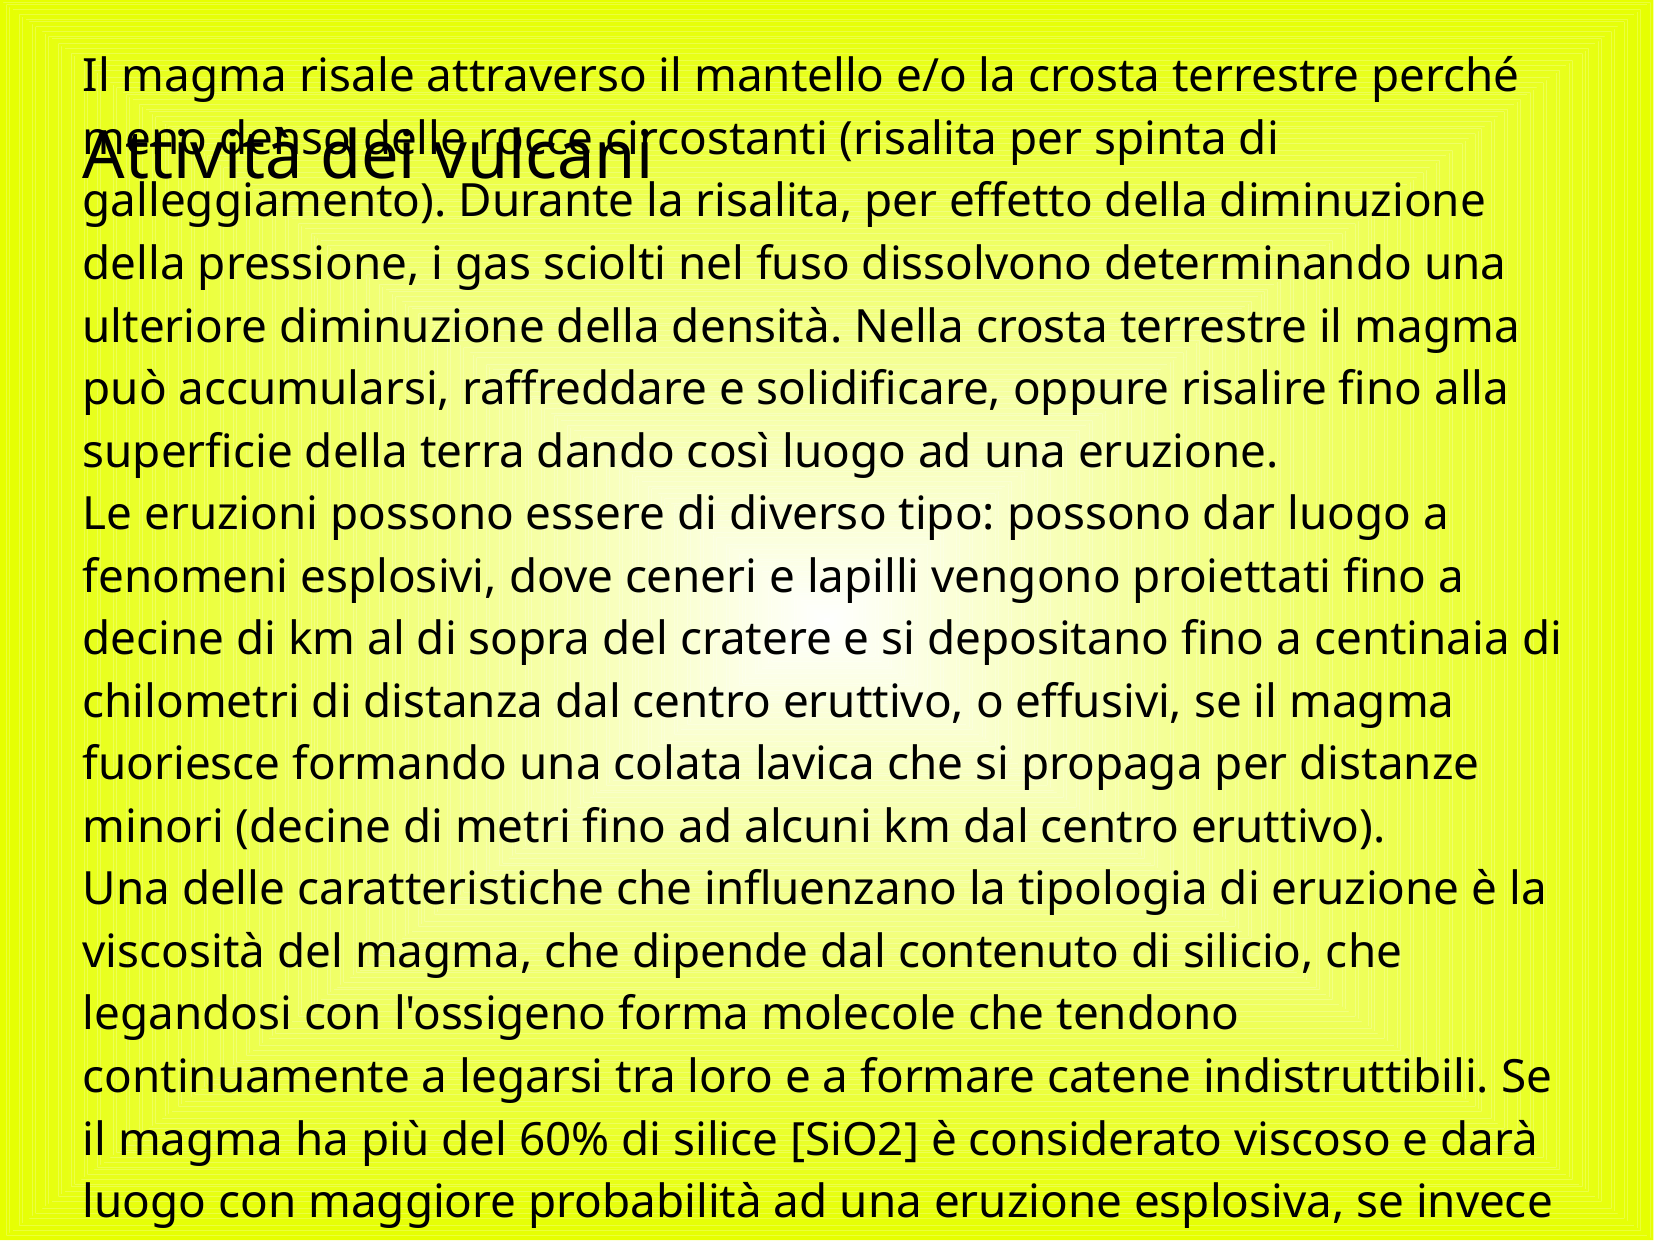

Il magma risale attraverso il mantello e/o la crosta terrestre perché meno denso delle rocce circostanti (risalita per spinta di galleggiamento). Durante la risalita, per effetto della diminuzione della pressione, i gas sciolti nel fuso dissolvono determinando una ulteriore diminuzione della densità. Nella crosta terrestre il magma può accumularsi, raffreddare e solidificare, oppure risalire fino alla superficie della terra dando così luogo ad una eruzione.
Le eruzioni possono essere di diverso tipo: possono dar luogo a fenomeni esplosivi, dove ceneri e lapilli vengono proiettati fino a decine di km al di sopra del cratere e si depositano fino a centinaia di chilometri di distanza dal centro eruttivo, o effusivi, se il magma fuoriesce formando una colata lavica che si propaga per distanze minori (decine di metri fino ad alcuni km dal centro eruttivo).
Una delle caratteristiche che influenzano la tipologia di eruzione è la viscosità del magma, che dipende dal contenuto di silicio, che legandosi con l'ossigeno forma molecole che tendono continuamente a legarsi tra loro e a formare catene indistruttibili. Se il magma ha più del 60% di silice [SiO2] è considerato viscoso e darà luogo con maggiore probabilità ad una eruzione esplosiva, se invece il magma ha meno del 50% di silice verrà probabilmente eruttato con dinamica effusiva ed emesso sotto forma di colate laviche.
# Attività dei vulcani